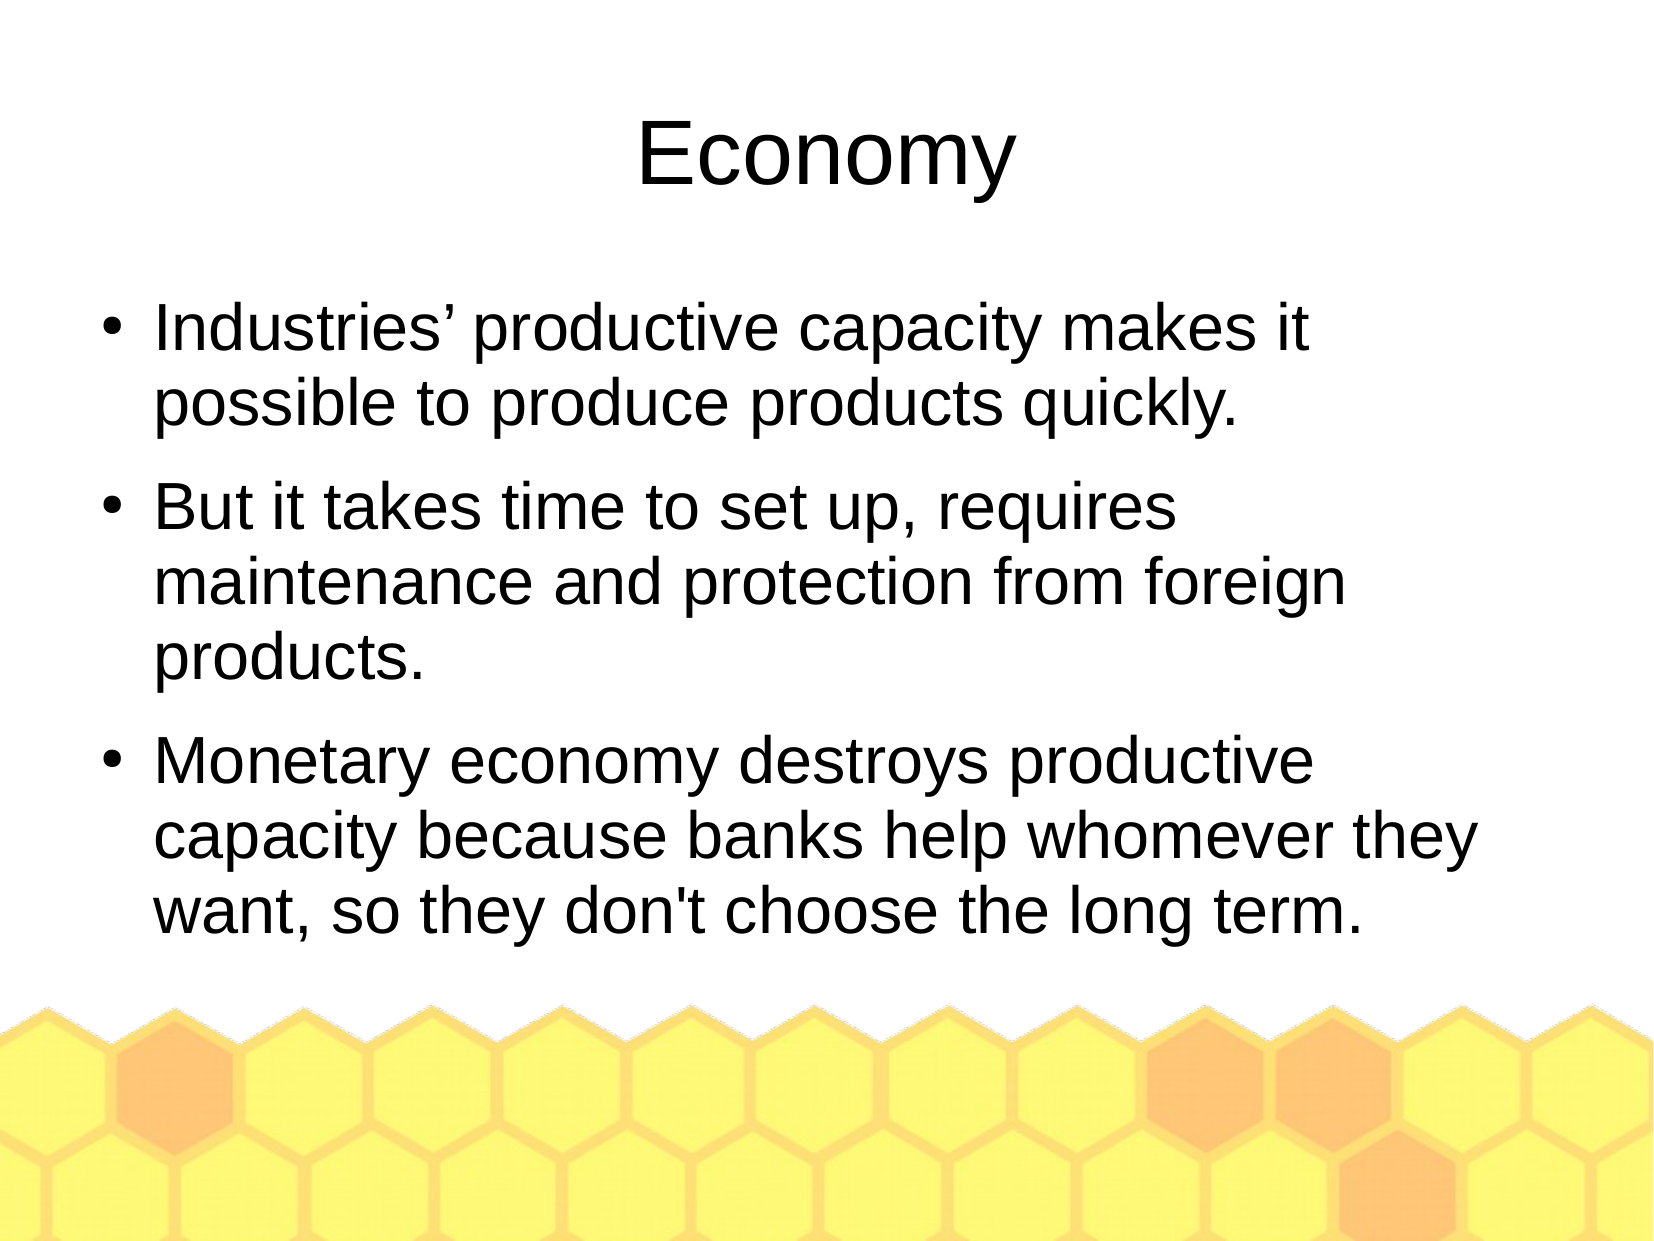

# Economy
Industries’ productive capacity makes it possible to produce products quickly.
But it takes time to set up, requires maintenance and protection from foreign products.
Monetary economy destroys productive capacity because banks help whomever they want, so they don't choose the long term.